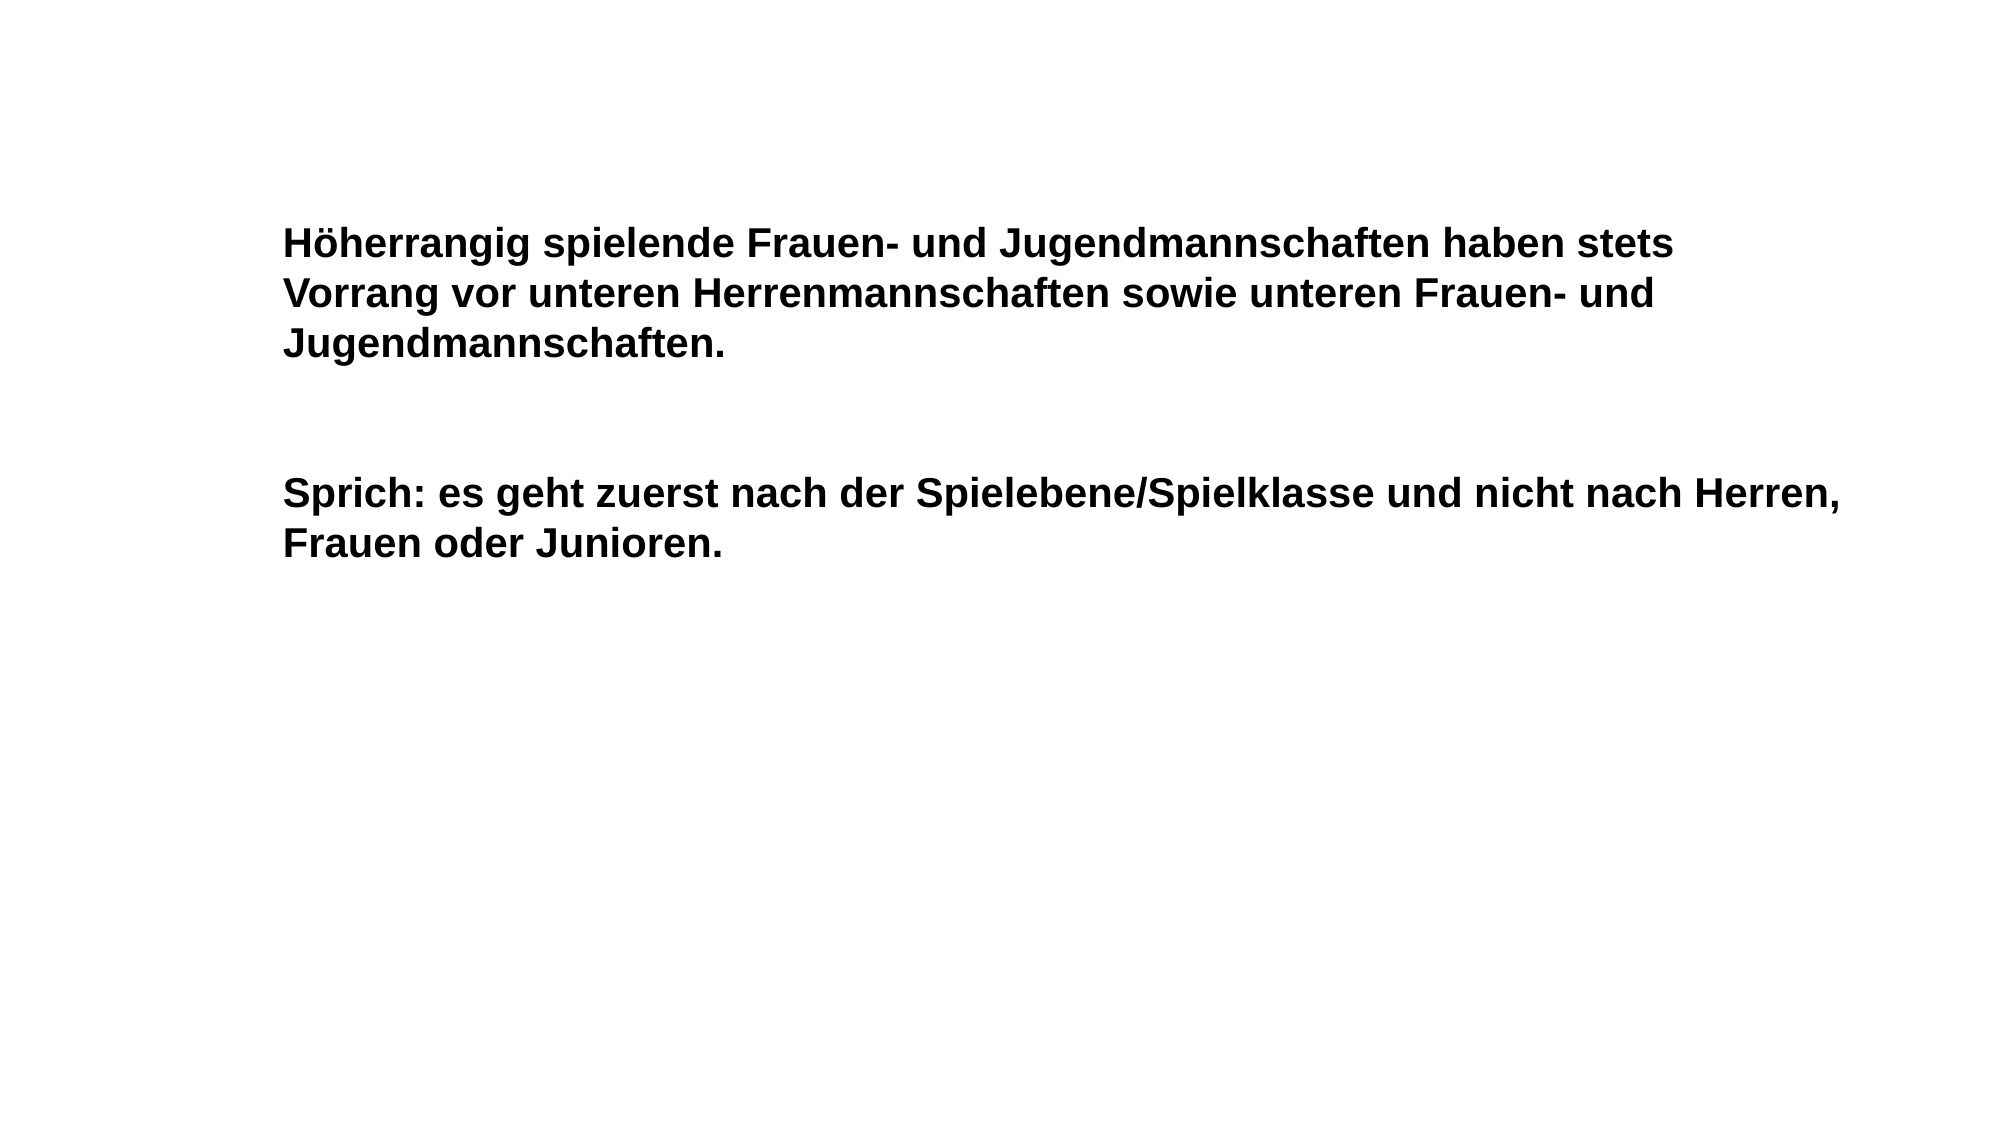

Höherrangig spielende Frauen- und Jugendmannschaften haben stets
Vorrang vor unteren Herrenmannschaften sowie unteren Frauen- und
Jugendmannschaften.
Sprich: es geht zuerst nach der Spielebene/Spielklasse und nicht nach Herren,
Frauen oder Junioren.